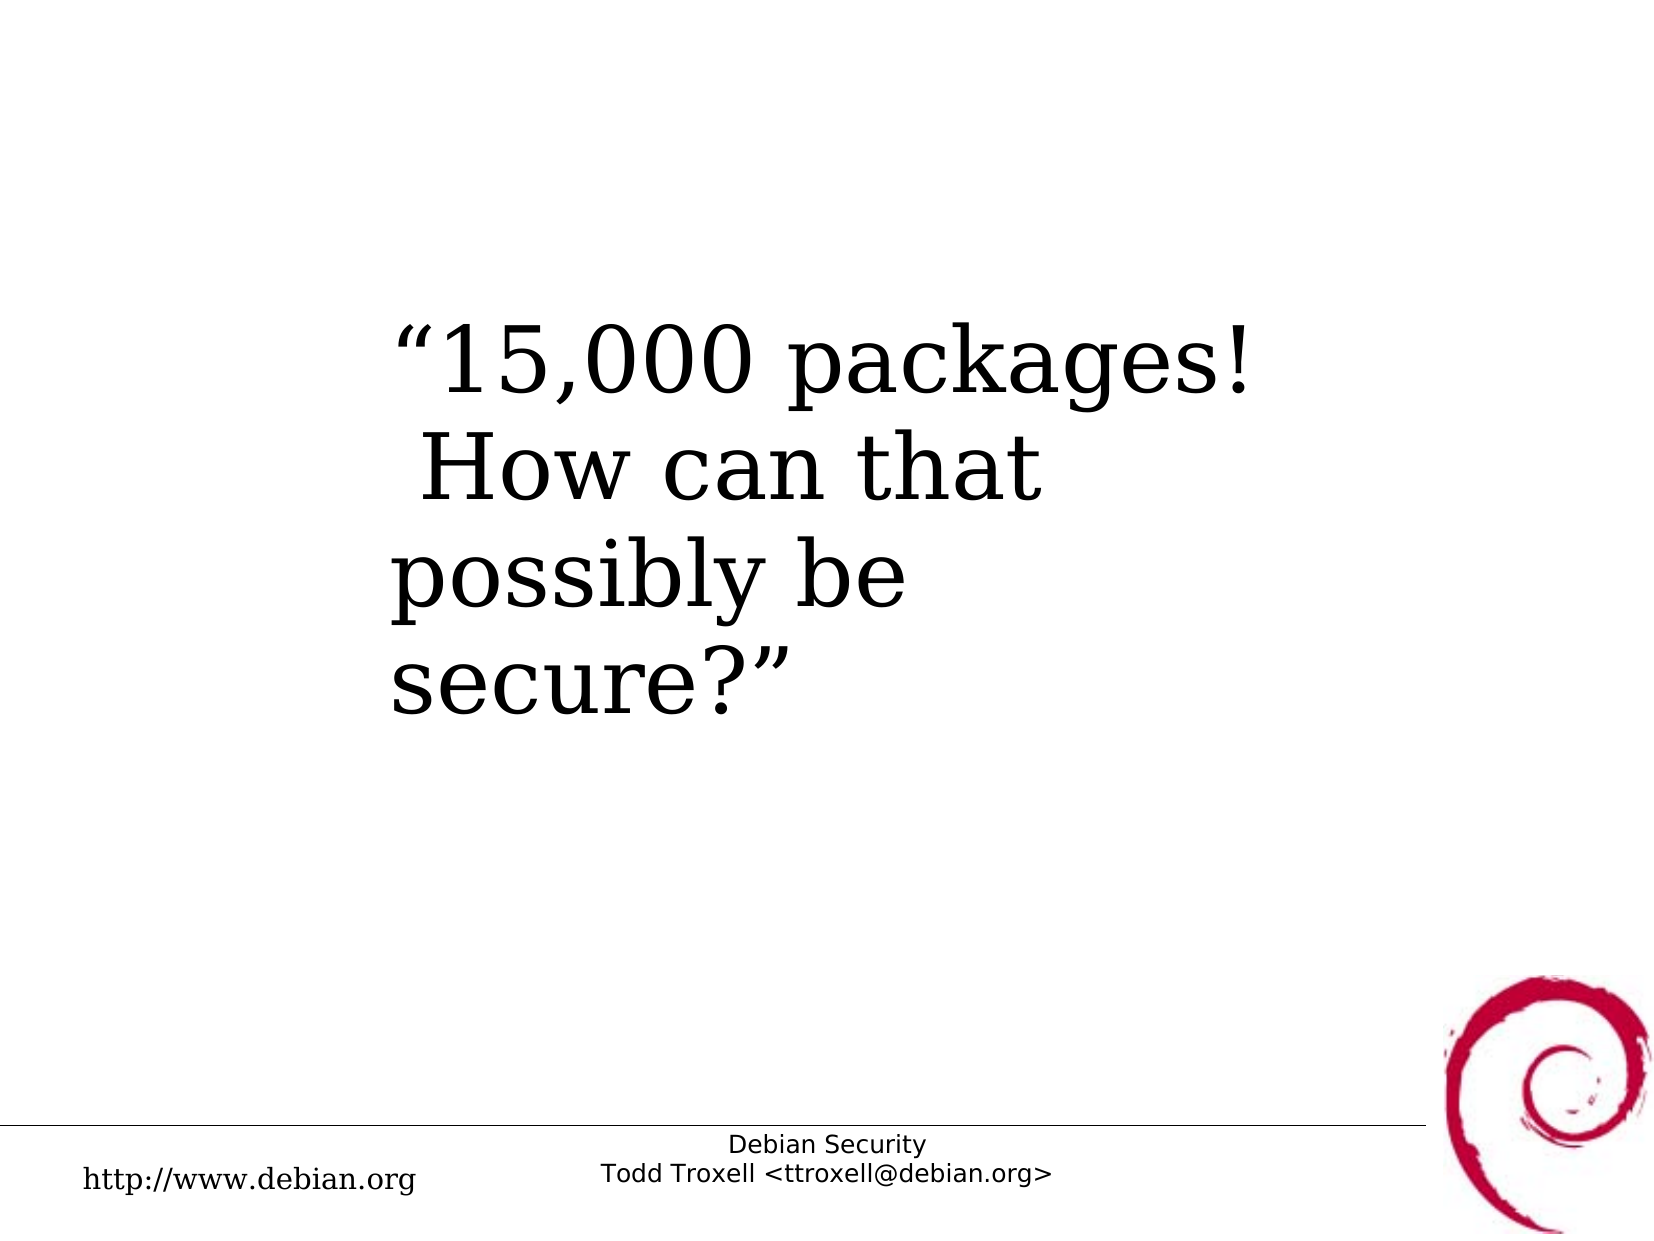

“15,000 packages! How can that possibly be secure?”